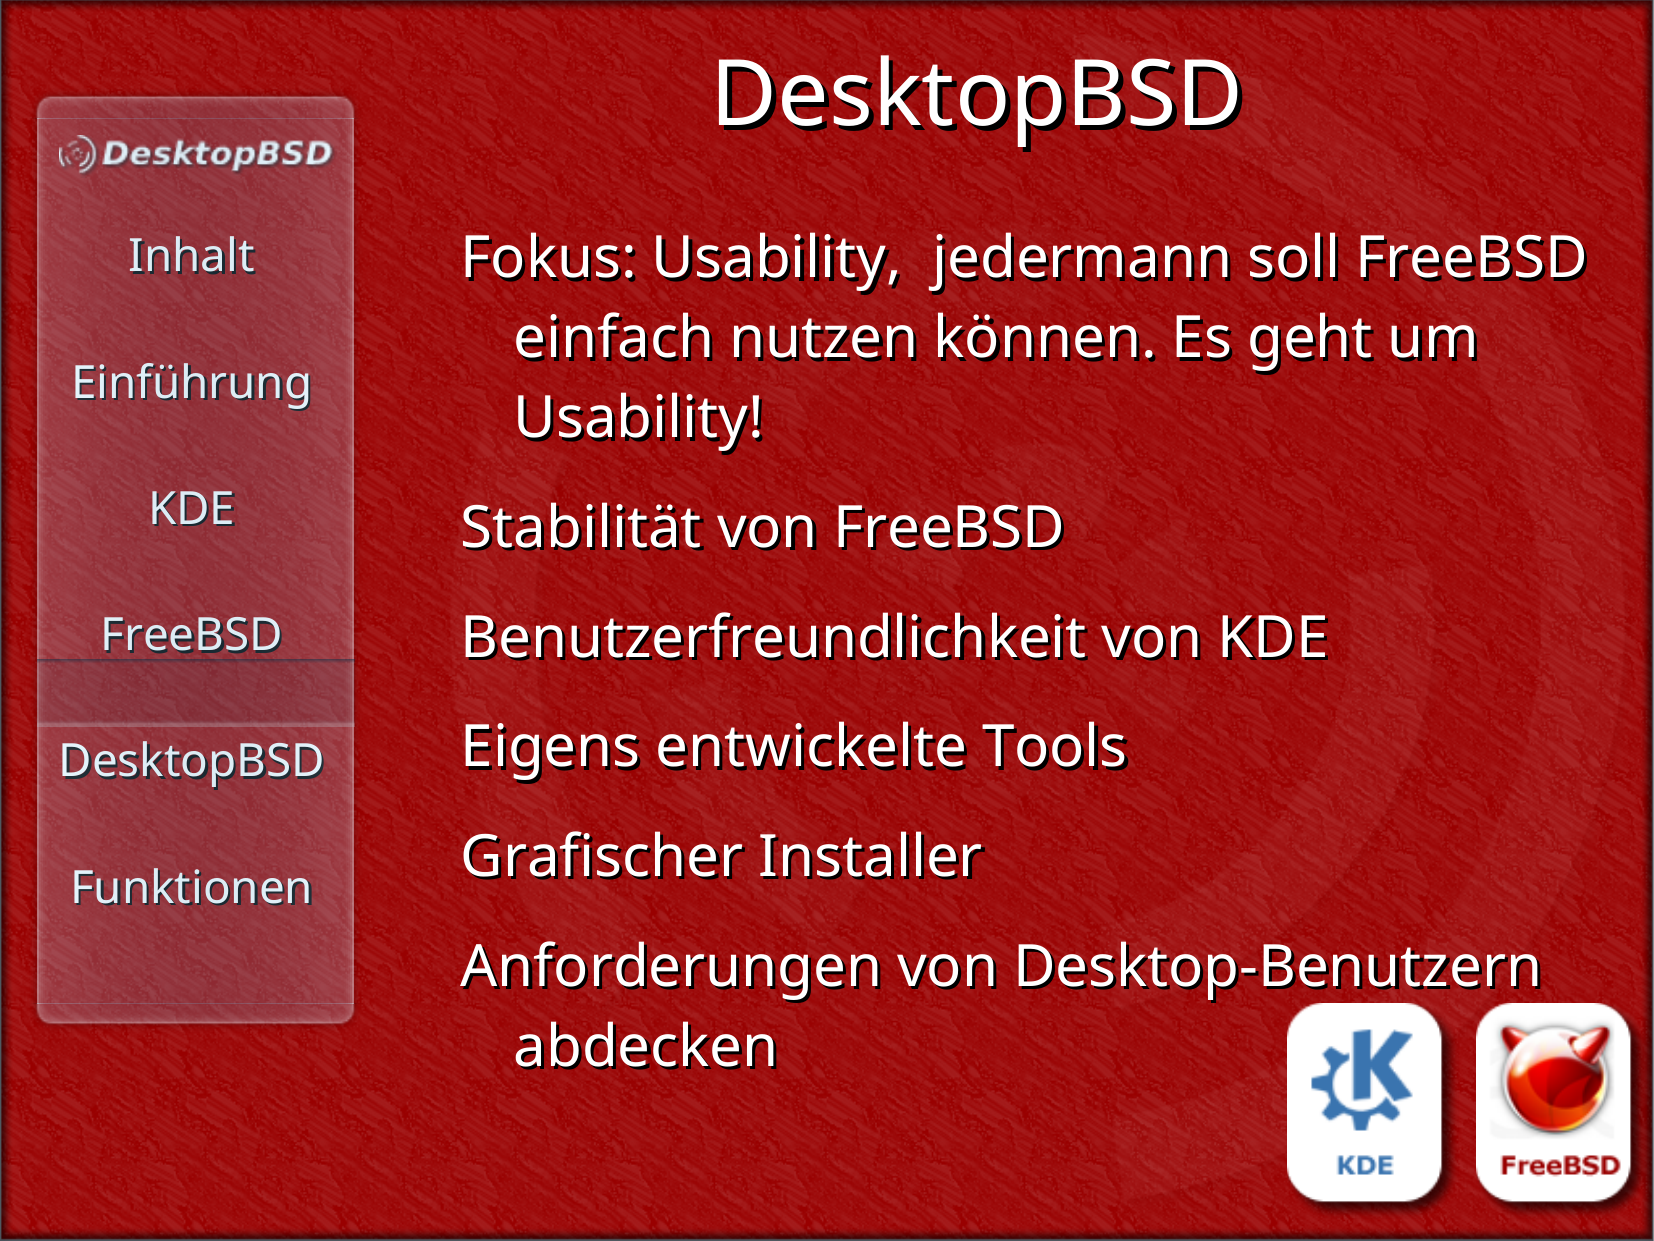

# DesktopBSD
Fokus: Usability, jedermann soll FreeBSD einfach nutzen können. Es geht um Usability!
Stabilität von FreeBSD
Benutzerfreundlichkeit von KDE
Eigens entwickelte Tools
Grafischer Installer
Anforderungen von Desktop-Benutzern abdecken